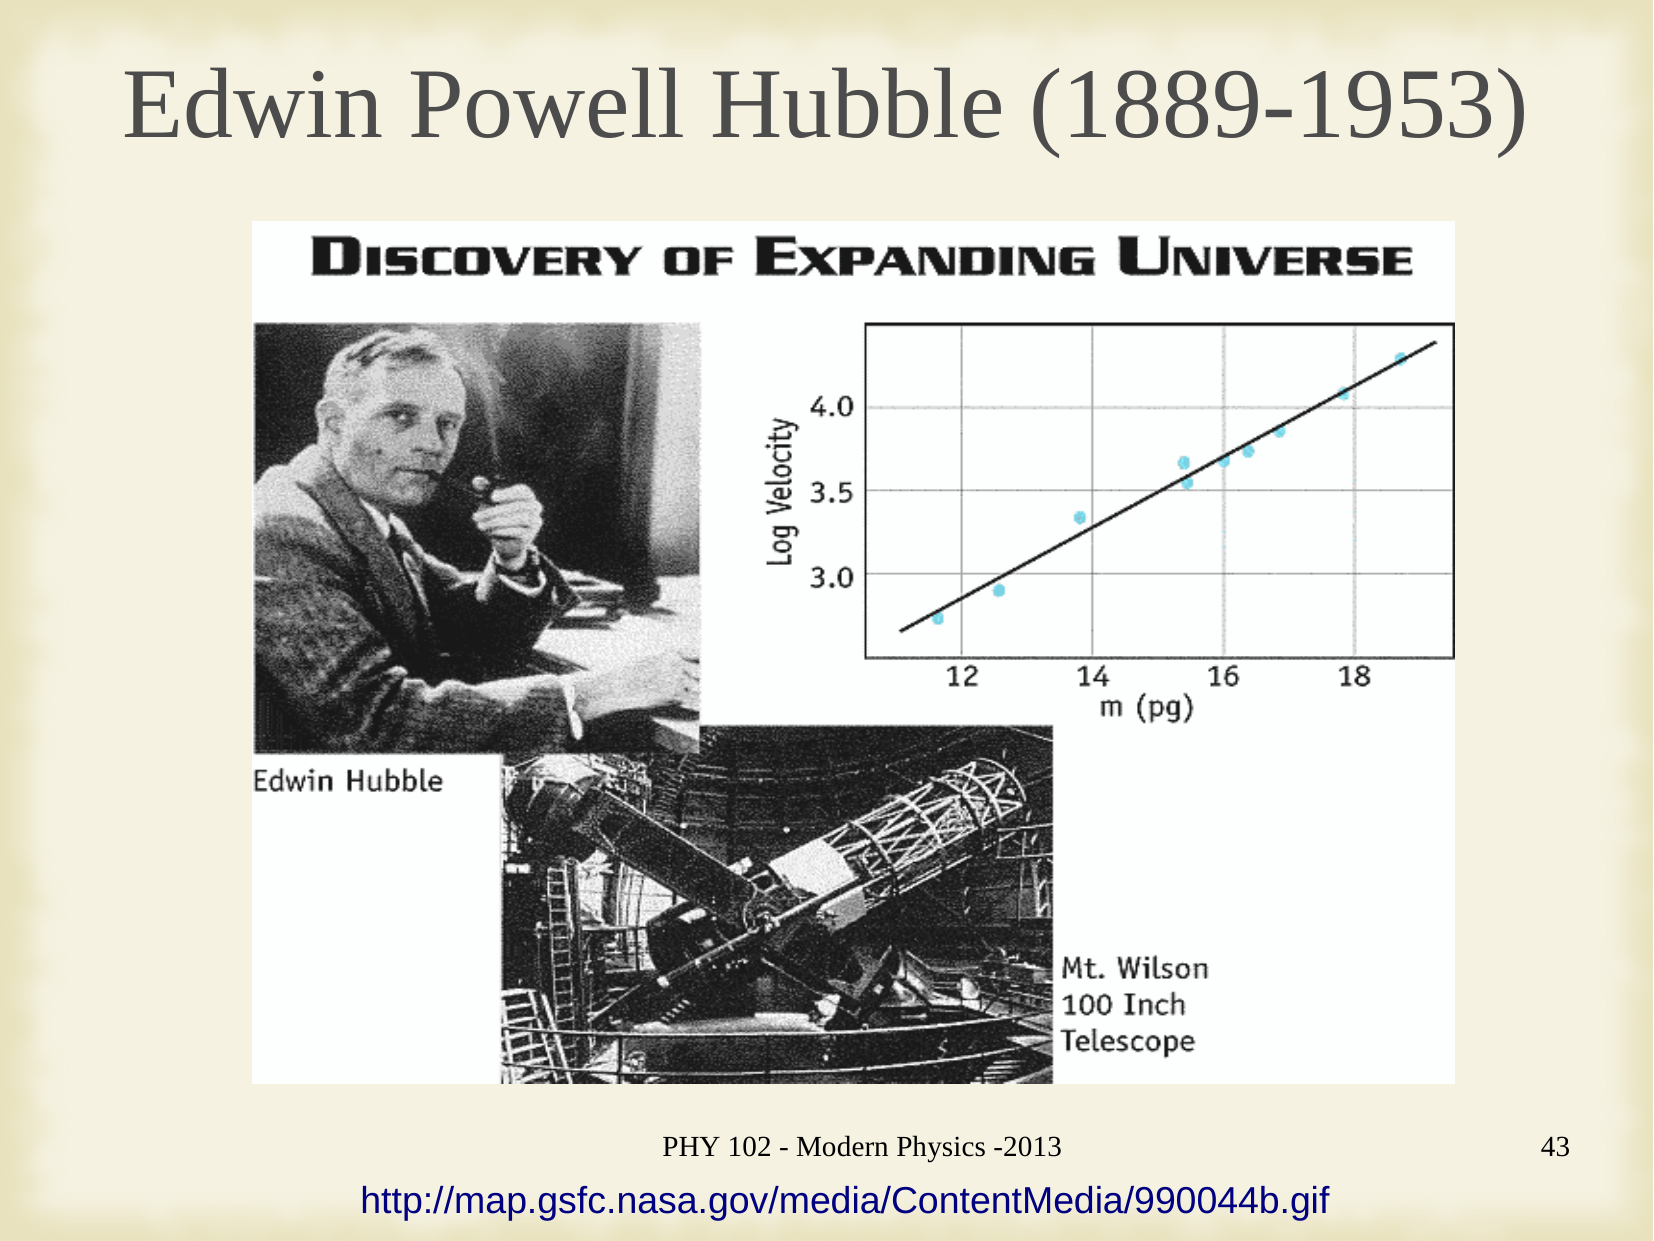

# Edwin Powell Hubble (1889-1953)
PHY 102 - Modern Physics -2013
43
http://map.gsfc.nasa.gov/media/ContentMedia/990044b.gif